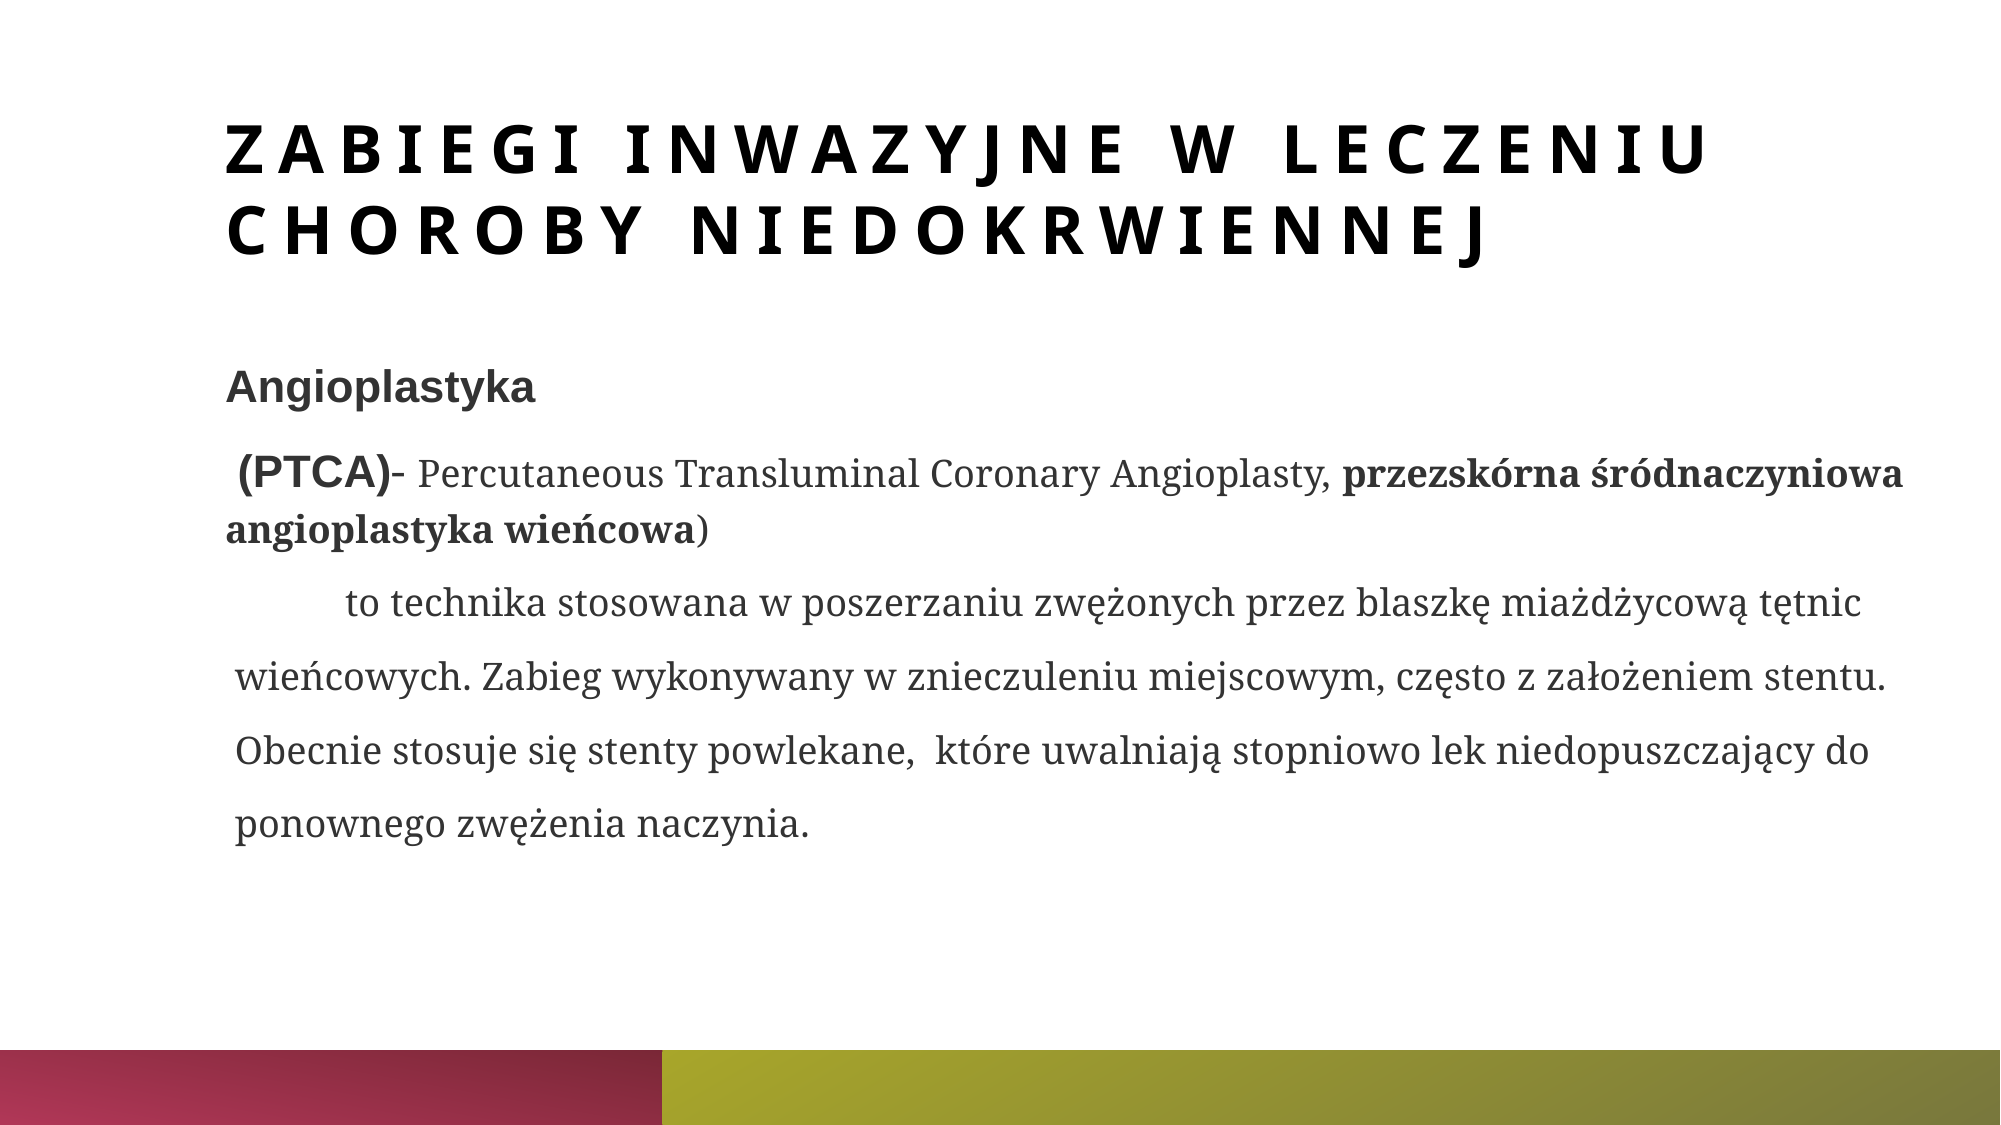

# ZABIEGI INWAZYJNE W LECZENIU CHOROBY NIEDOKRWIENNEJ
Angioplastyka
 (PTCA)- Percutaneous Transluminal Coronary Angioplasty, przezskórna śródnaczyniowa angioplastyka wieńcowa)
 to technika stosowana w poszerzaniu zwężonych przez blaszkę miażdżycową tętnic
 wieńcowych. Zabieg wykonywany w znieczuleniu miejscowym, często z założeniem stentu.
 Obecnie stosuje się stenty powlekane,  które uwalniają stopniowo lek niedopuszczający do
 ponownego zwężenia naczynia.